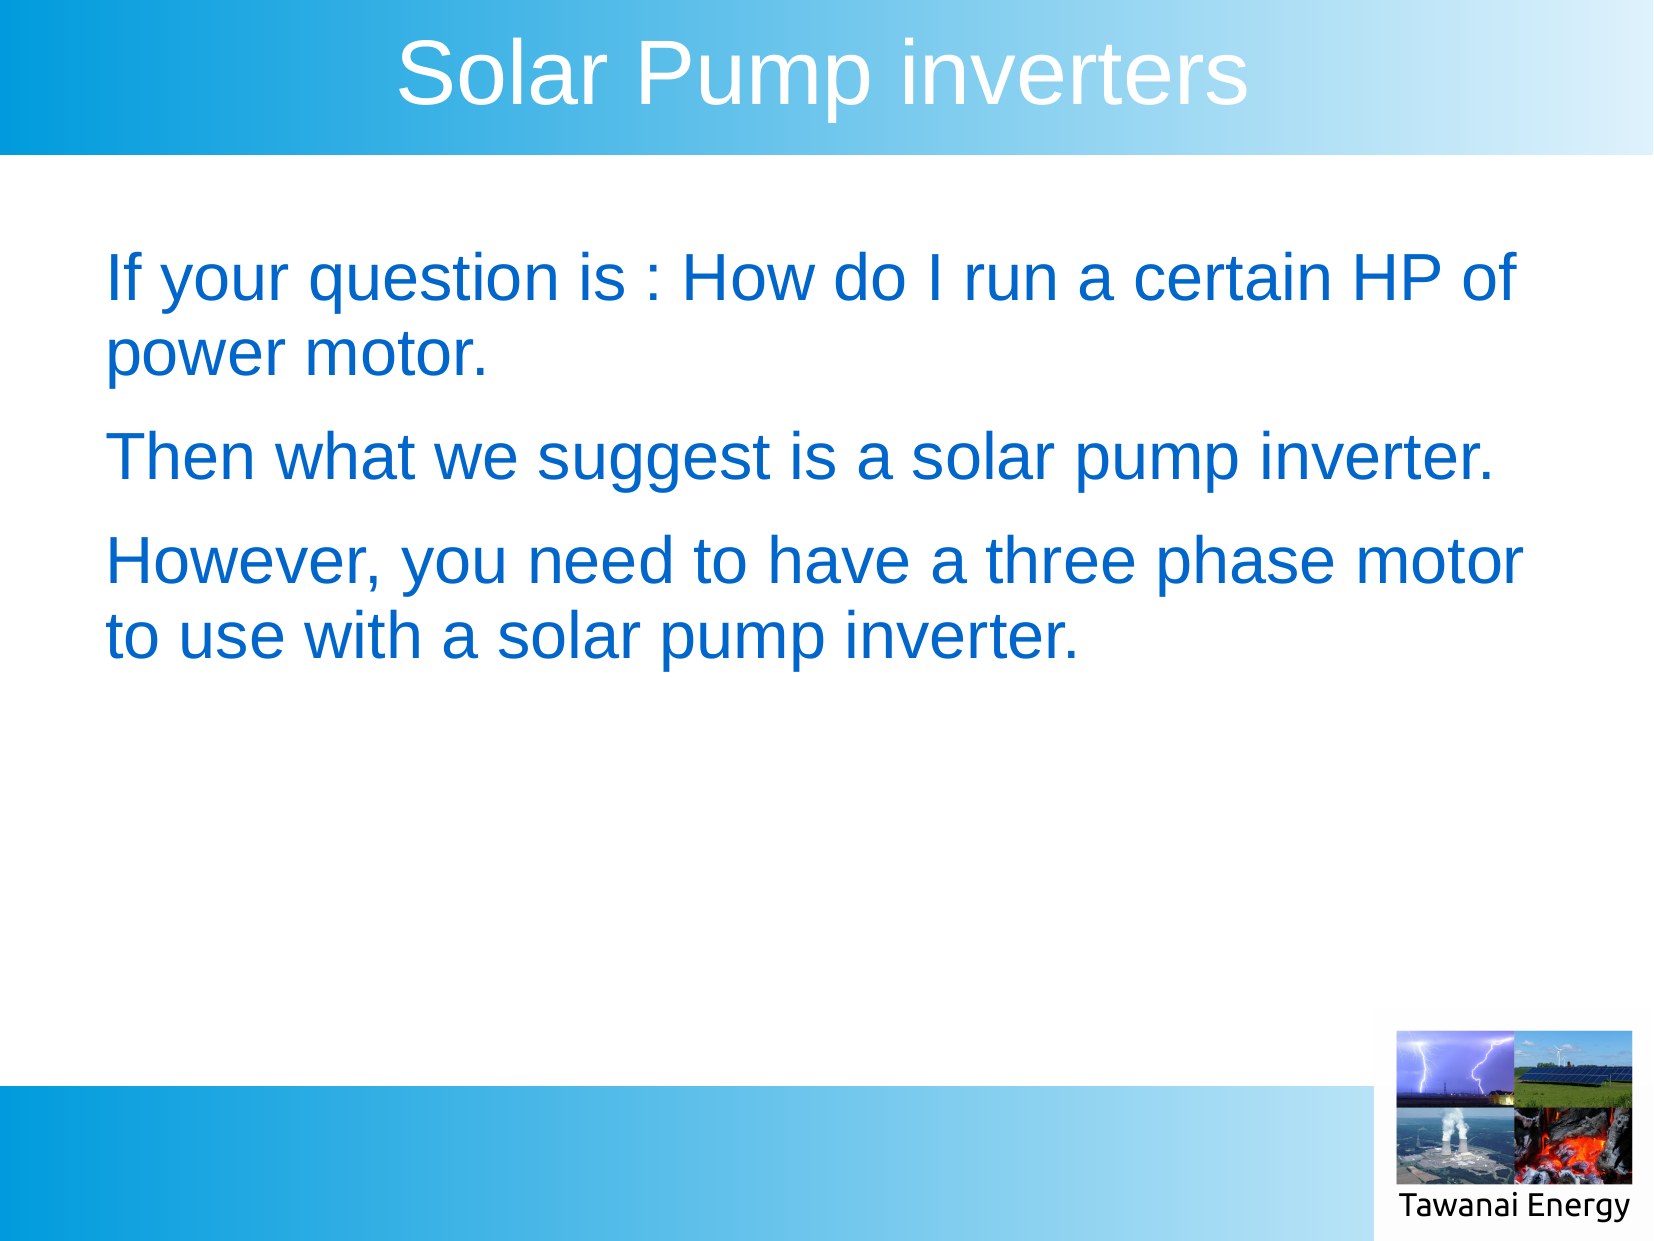

# Solar Pump inverters
If your question is : How do I run a certain HP of power motor.
Then what we suggest is a solar pump inverter.
However, you need to have a three phase motor to use with a solar pump inverter.